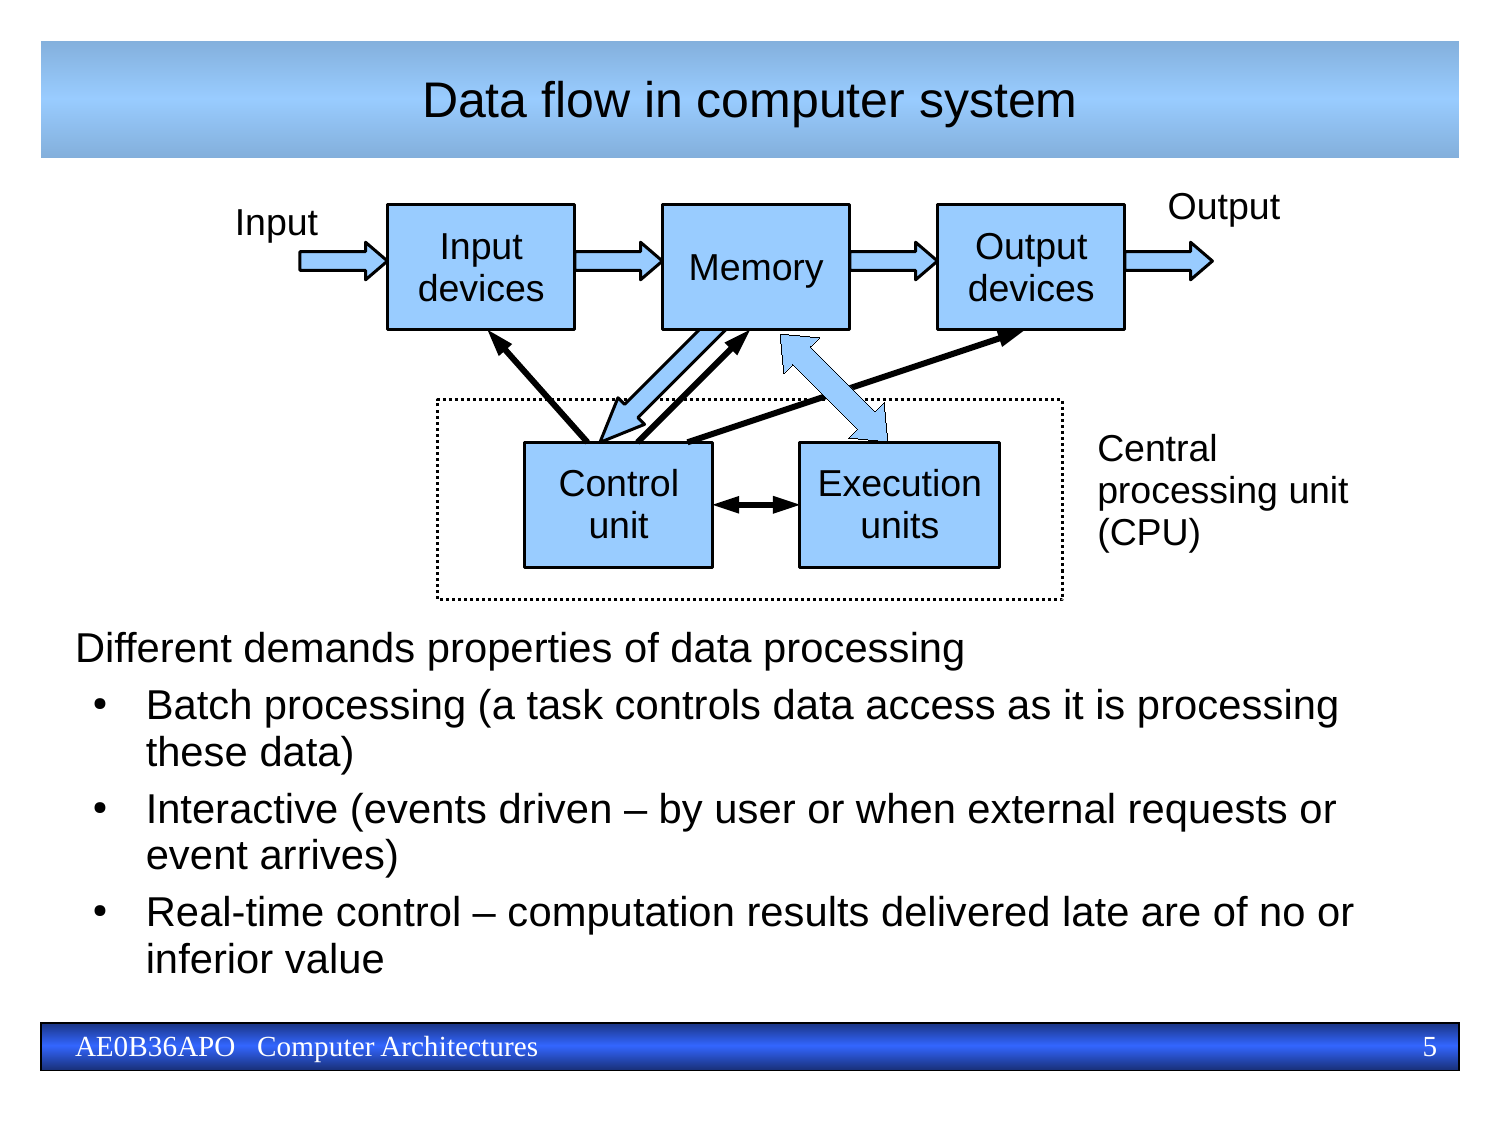

# Data flow in computer system
Output
Input
Input devices
Memory
Output devices
Central processing unit (CPU)
Execution units
Control unit
Different demands properties of data processing
Batch processing (a task controls data access as it is processing these data)
Interactive (events driven – by user or when external requests or event arrives)
Real-time control – computation results delivered late are of no or inferior value
AE0B36APO Computer Architectures
5